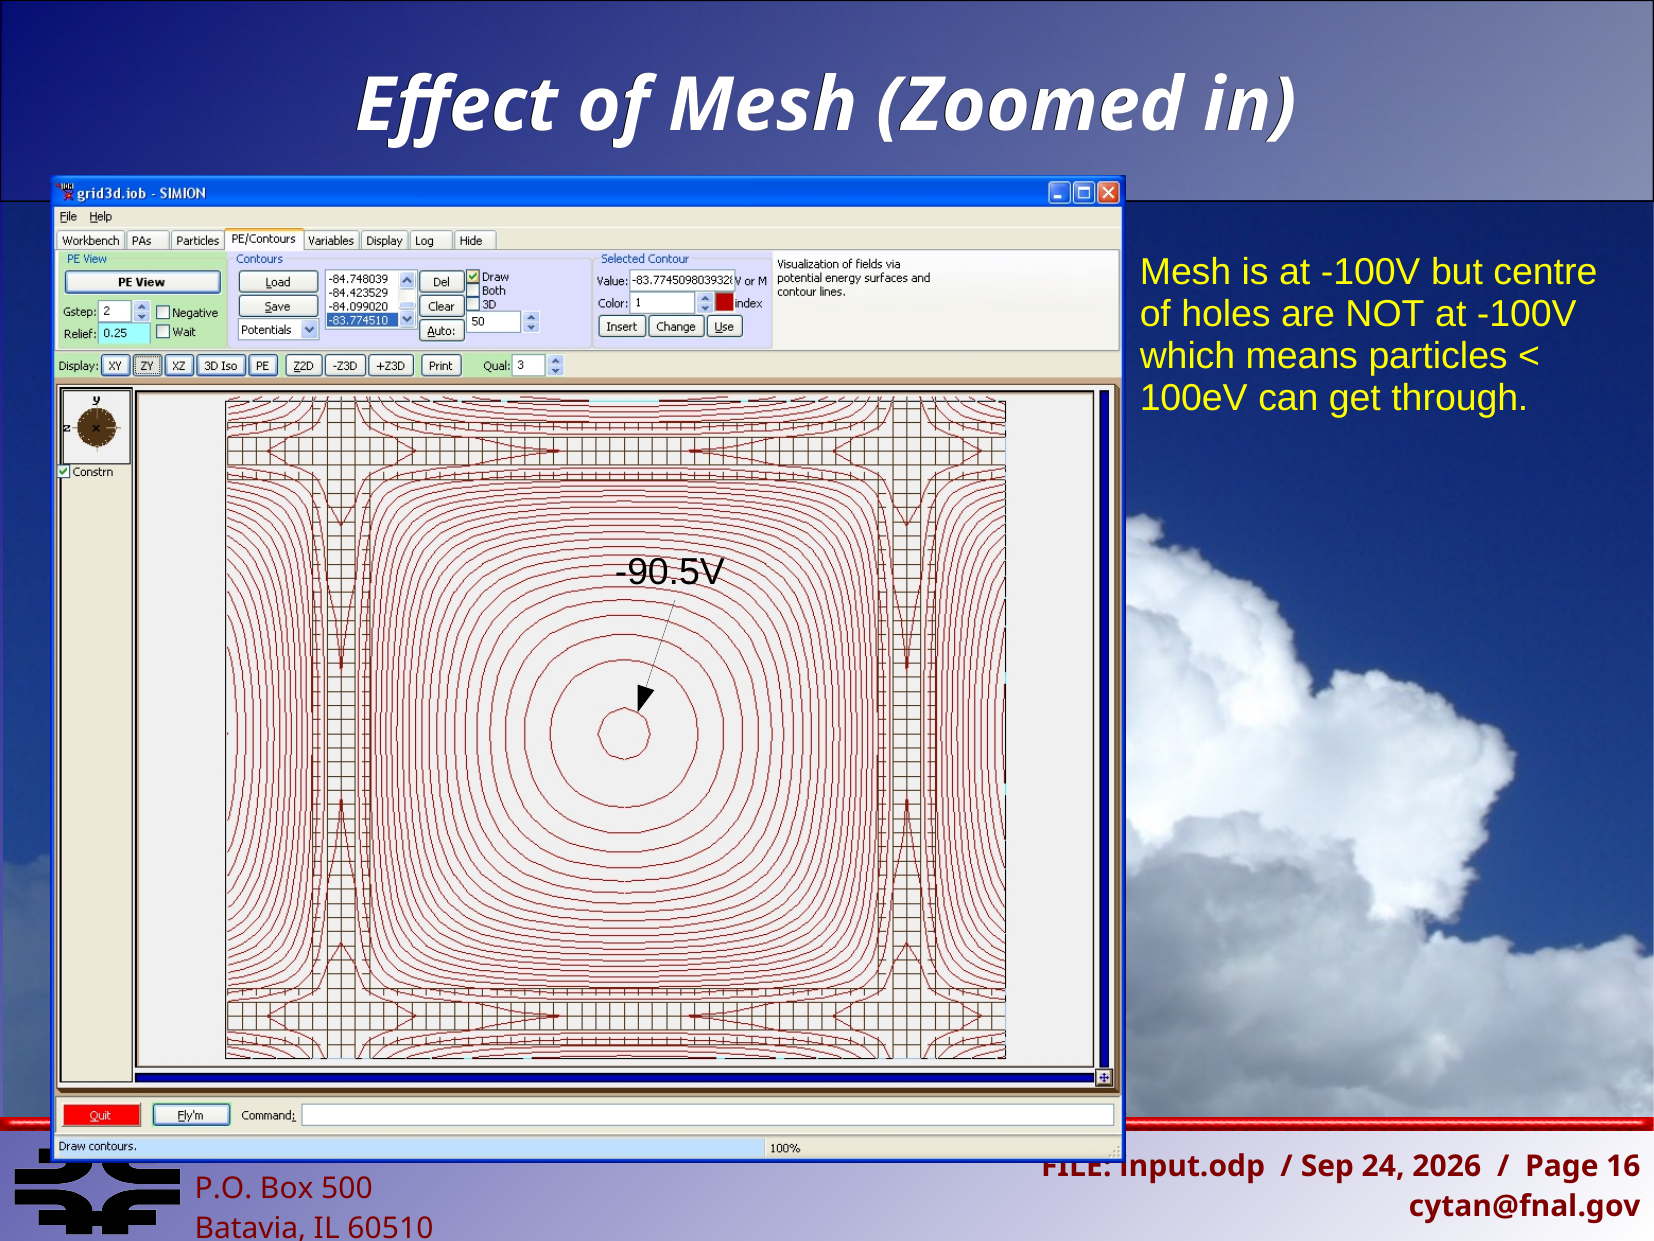

# Effect of Mesh (Zoomed in)
Mesh is at -100V but centre of holes are NOT at -100V which means particles < 100eV can get through.
-90.5V